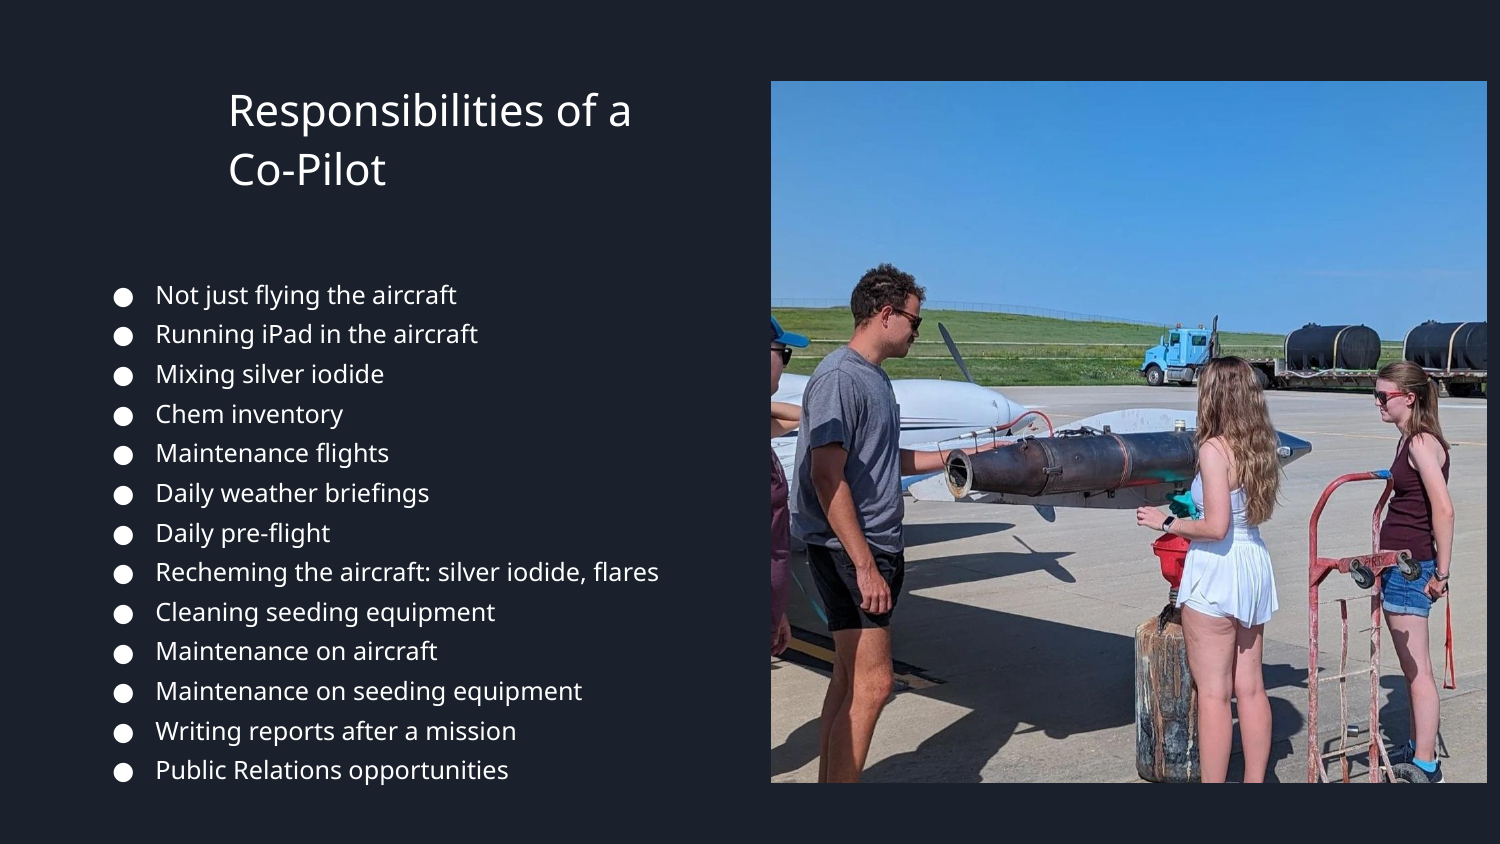

# Responsibilities of a
Co-Pilot
Not just flying the aircraft
Running iPad in the aircraft
Mixing silver iodide
Chem inventory
Maintenance flights
Daily weather briefings
Daily pre-flight
Recheming the aircraft: silver iodide, flares
Cleaning seeding equipment
Maintenance on aircraft
Maintenance on seeding equipment
Writing reports after a mission
Public Relations opportunities